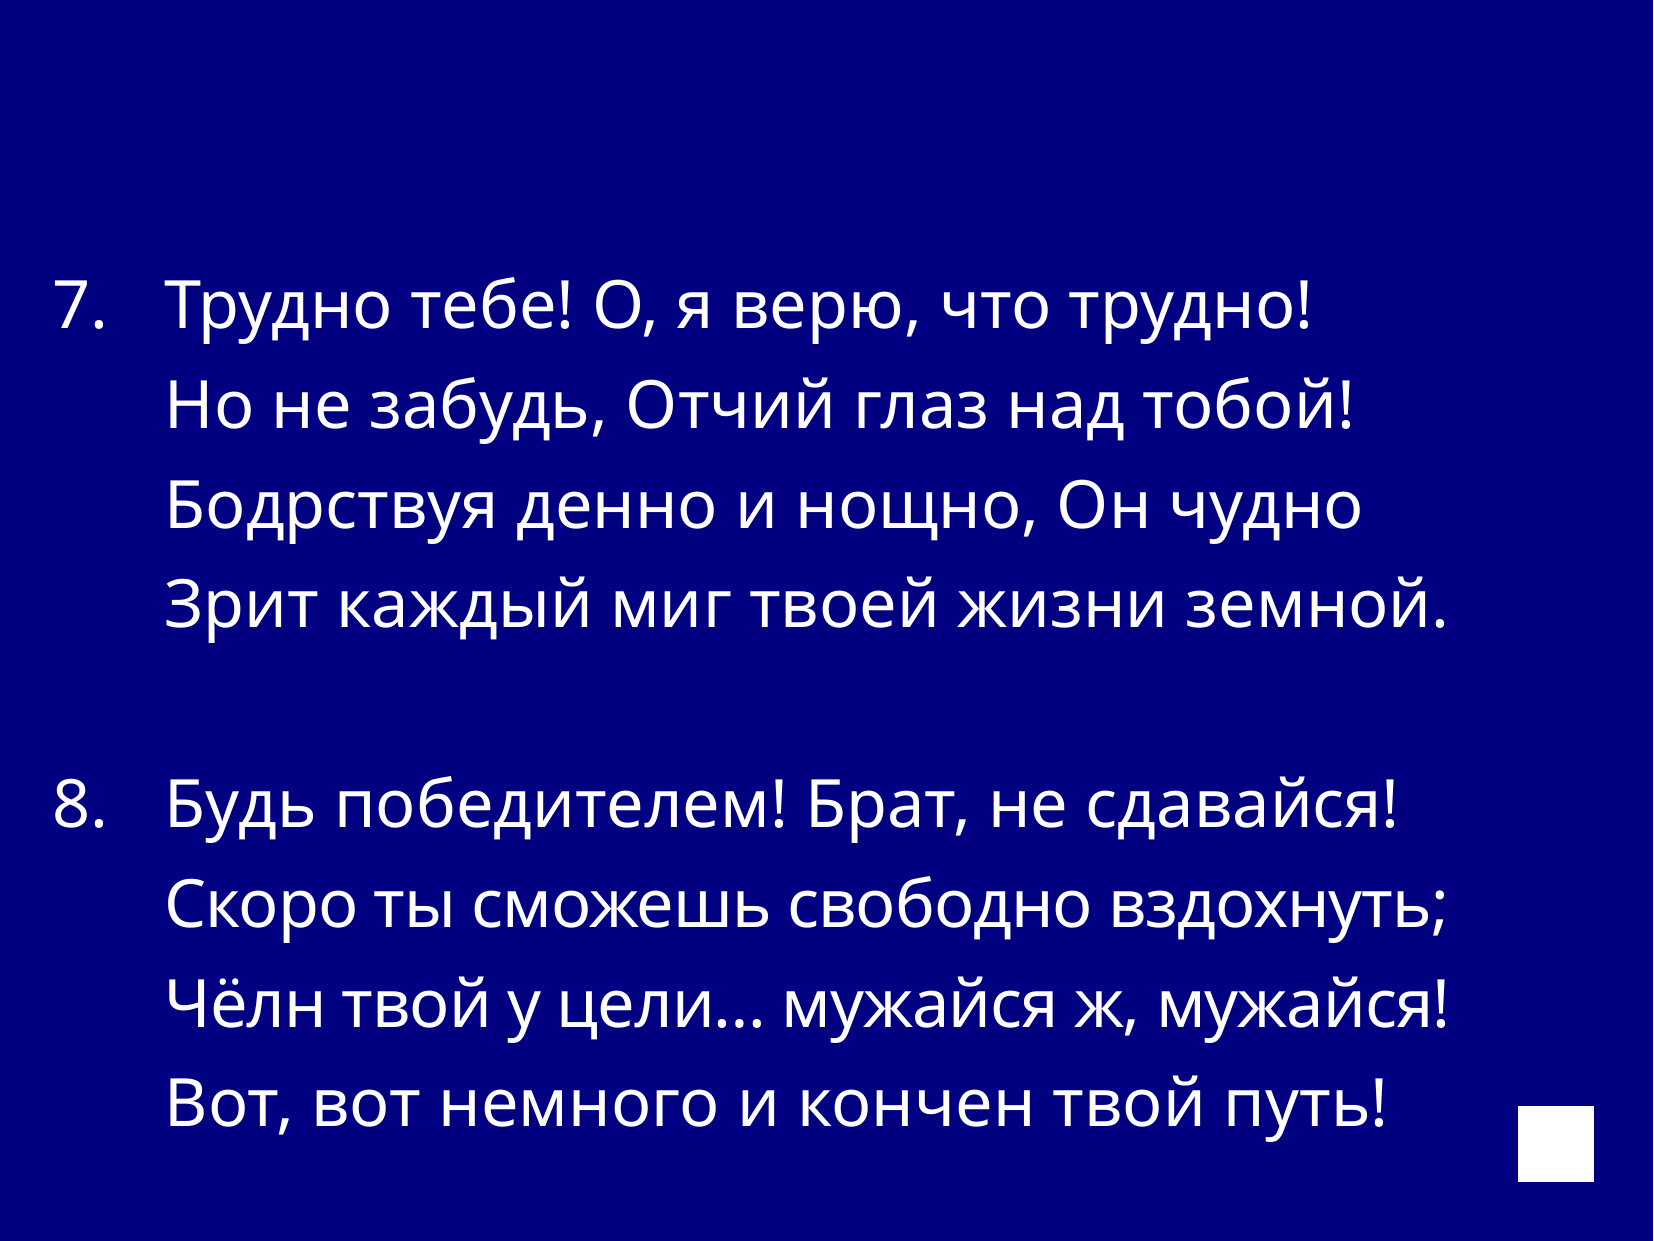

7.	Трудно тебе! О, я верю, что трудно!
	Но не забудь, Отчий глаз над тобой!
	Бодрствуя денно и нощно, Он чудно
	Зрит каждый миг твоей жизни земной.
8.	Будь победителем! Брат, не сдавайся!
	Скоро ты сможешь свободно вздохнуть;
	Чёлн твой у цели… мужайся ж, мужайся!
	Вот, вот немного и кончен твой путь!